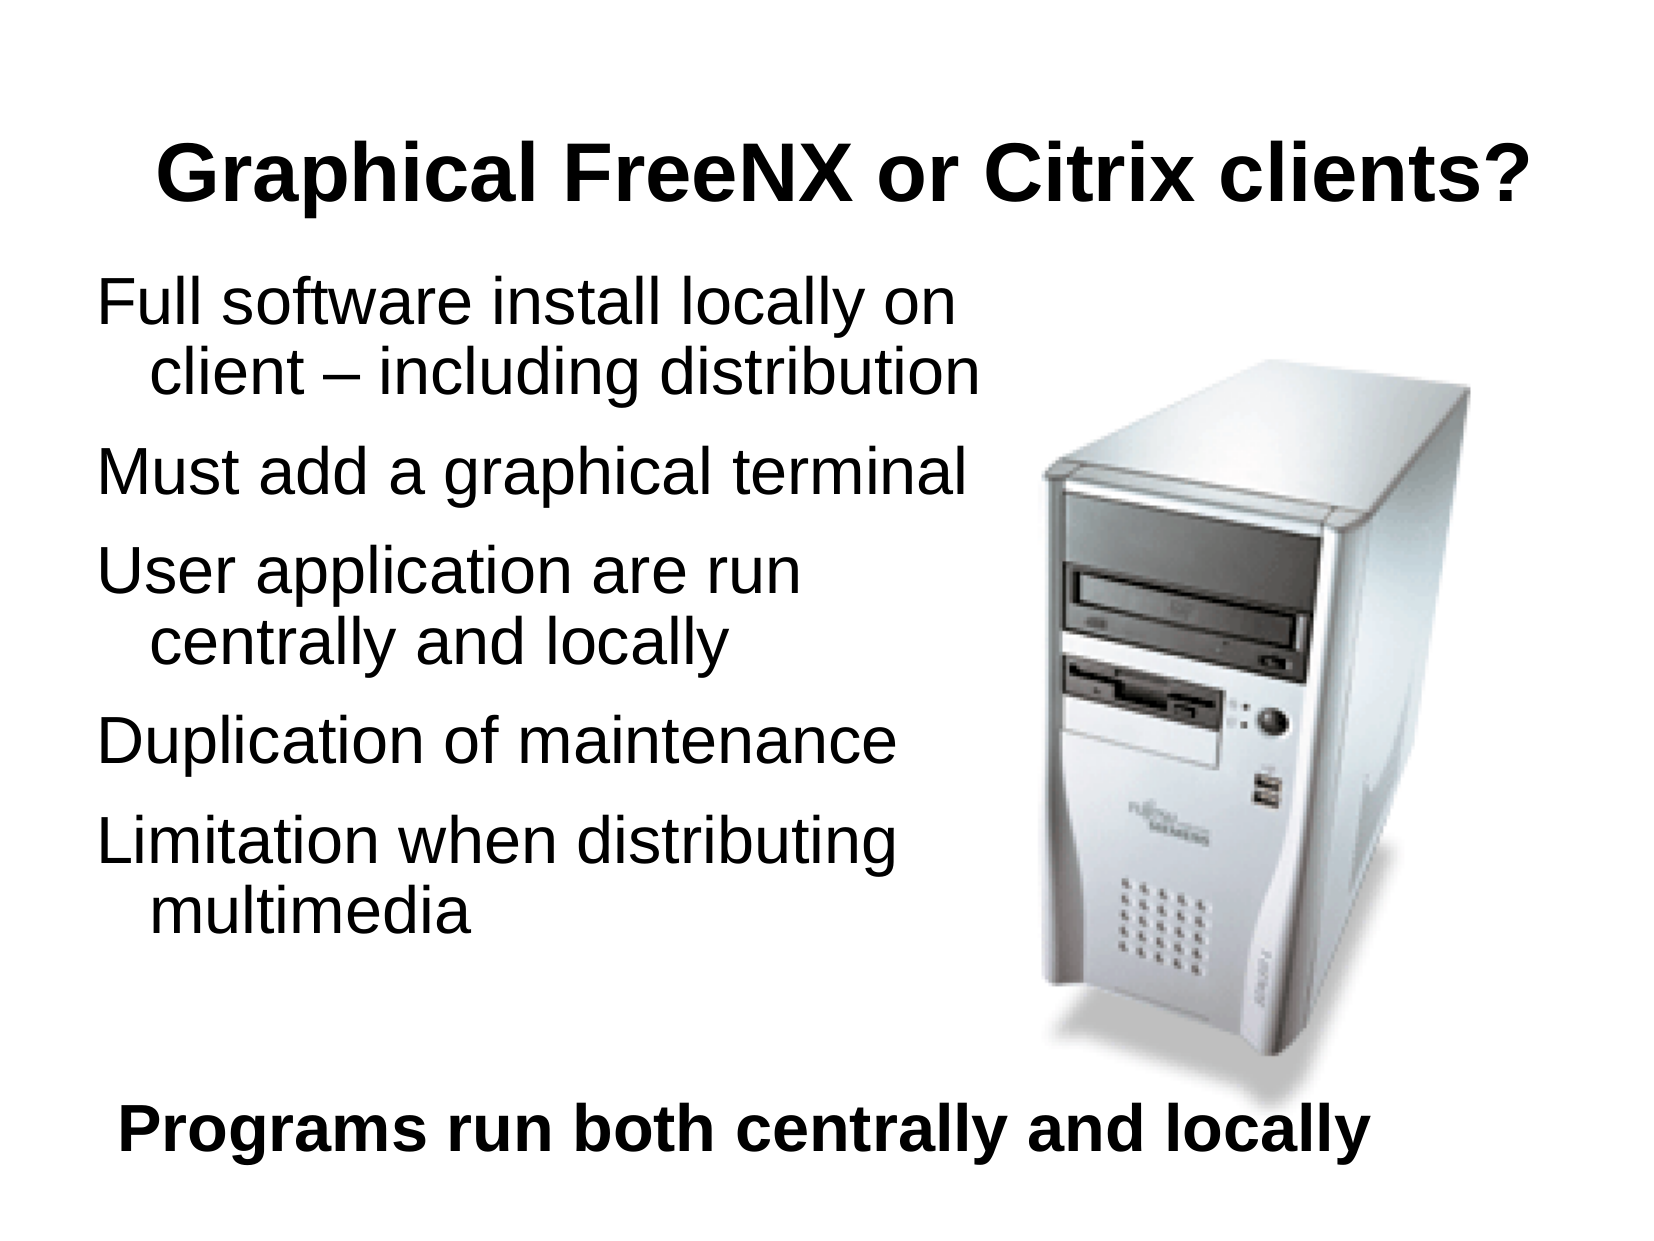

# Graphical FreeNX or Citrix clients?
Full software install locally on client – including distribution
Must add a graphical terminal
User application are run centrally and locally
Duplication of maintenance
Limitation when distributing multimedia
Programs run both centrally and locally